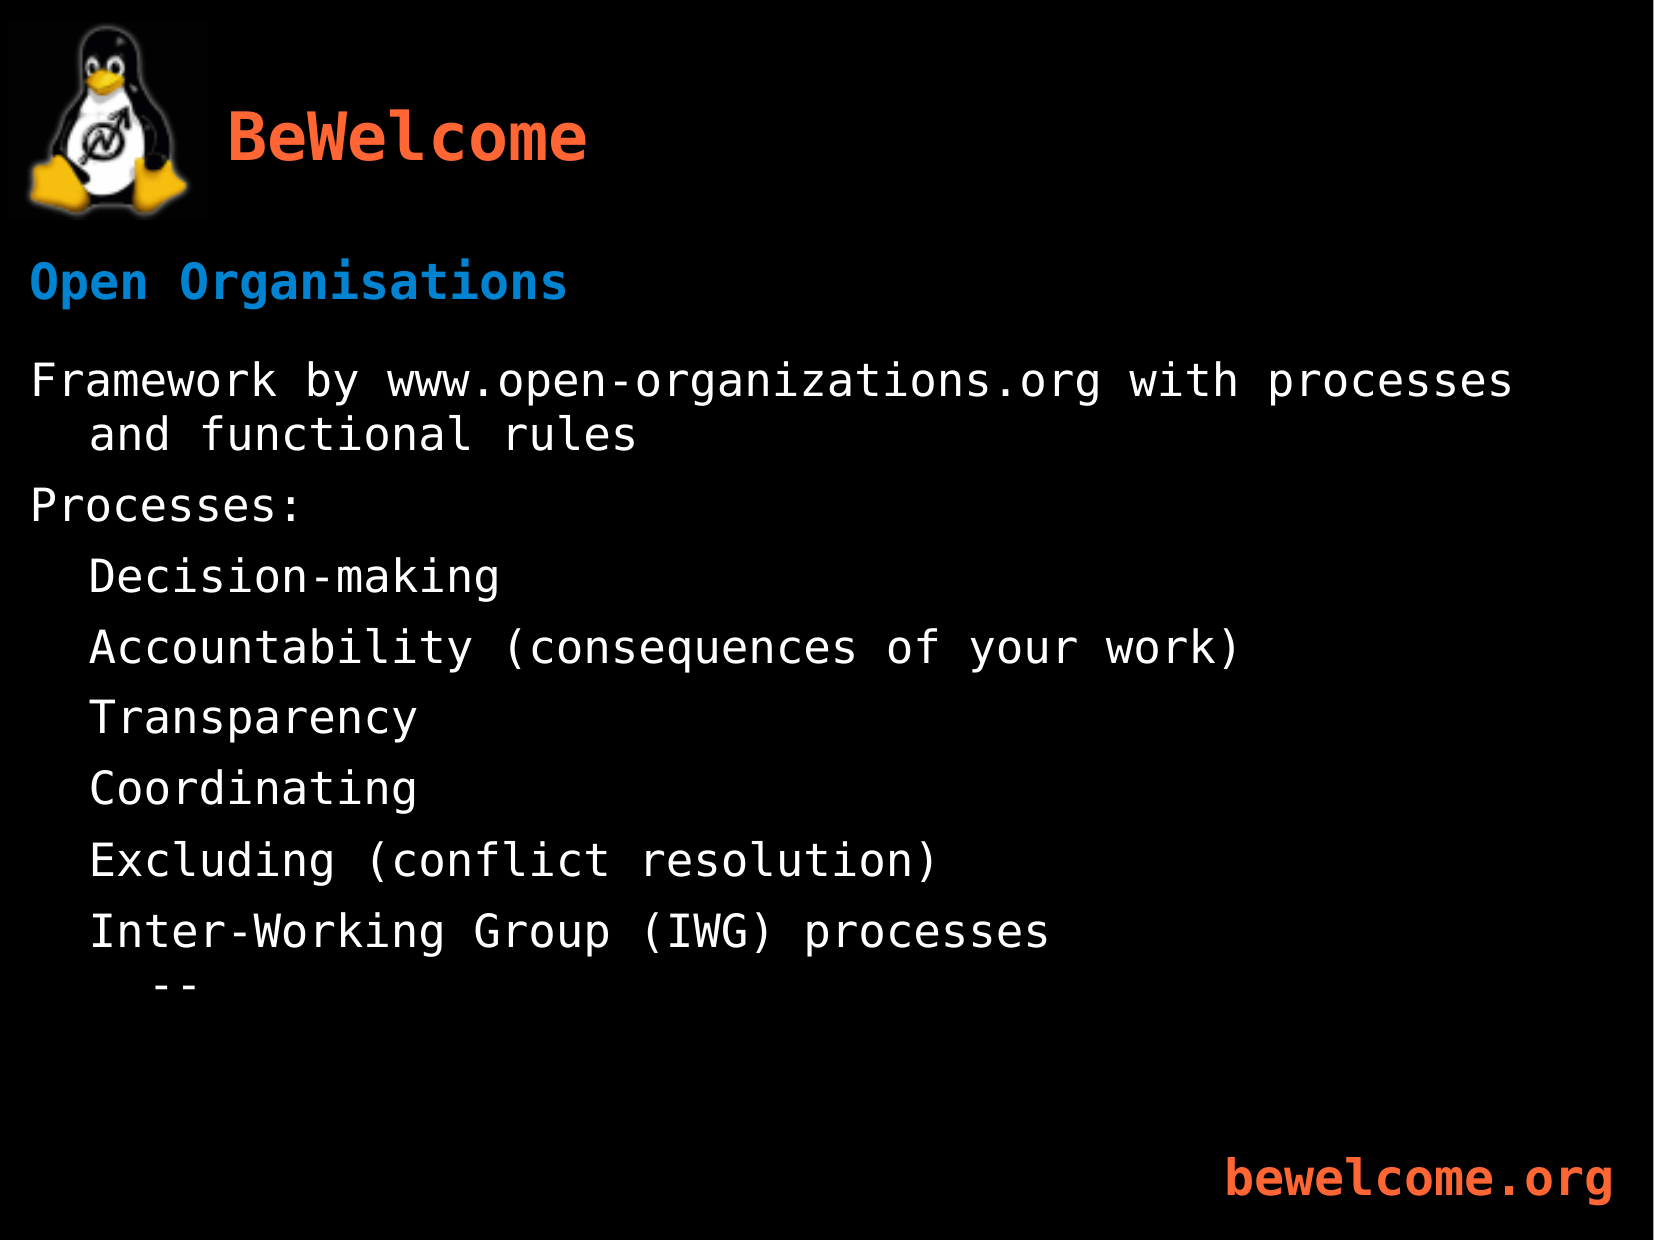

# Open Organisations
Framework by www.open-organizations.org with processes and functional rules
Processes:
Decision-making
Accountability (consequences of your work)
Transparency
Coordinating
Excluding (conflict resolution)
Inter-Working Group (IWG) processes
--